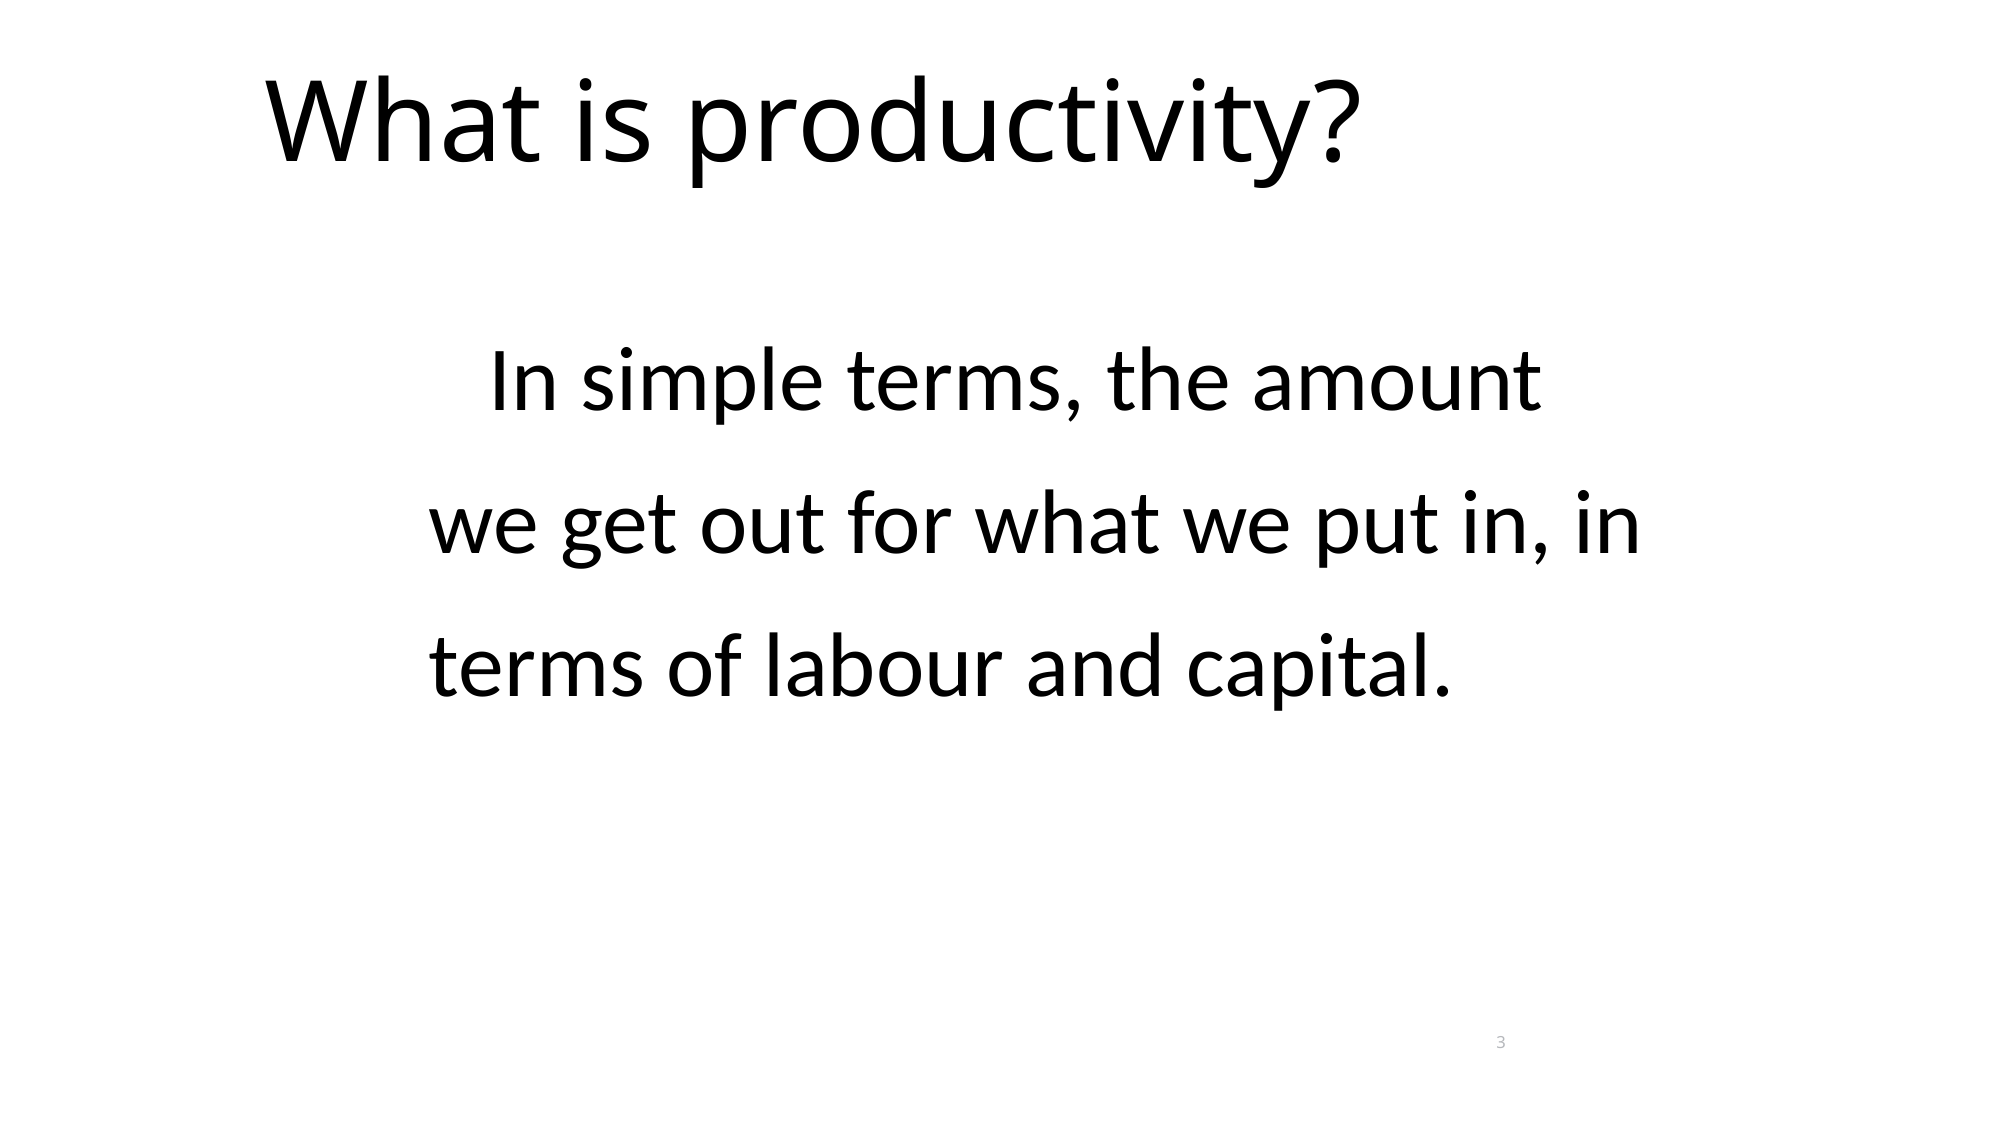

# What is productivity?
 In simple terms, the amount we get out for what we put in, in terms of labour and capital.